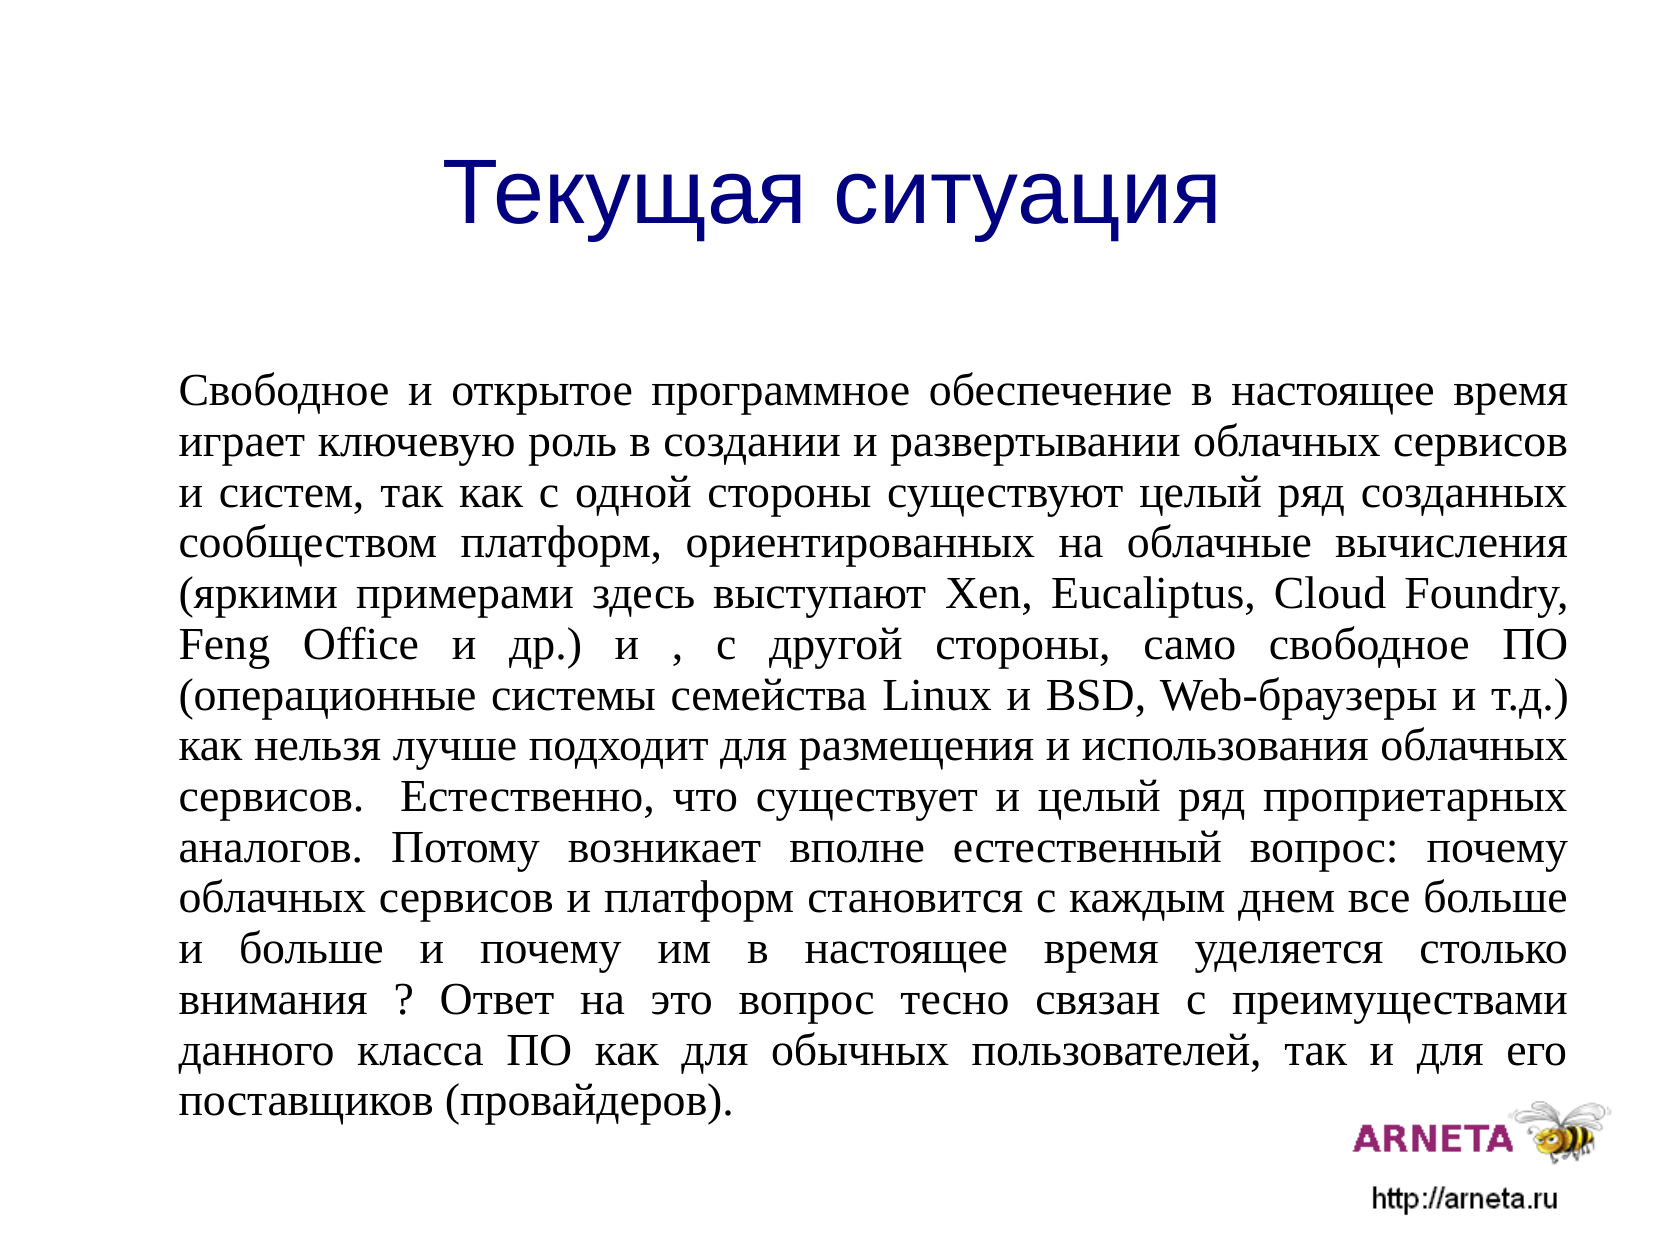

# Текущая ситуация
Свободное и открытое программное обеспечение в настоящее время играет ключевую роль в создании и развертывании облачных сервисов и систем, так как с одной стороны существуют целый ряд созданных сообществом платформ, ориентированных на облачные вычисления (яркими примерами здесь выступают Xen, Eucaliptus, Cloud Foundry, Feng Office и др.) и , с другой стороны, само свободное ПО (операционные системы семейства Linux и BSD, Web-браузеры и т.д.) как нельзя лучше подходит для размещения и использования облачных сервисов. Естественно, что существует и целый ряд проприетарных аналогов. Потому возникает вполне естественный вопрос: почему облачных сервисов и платформ становится с каждым днем все больше и больше и почему им в настоящее время уделяется столько внимания ? Ответ на это вопрос тесно связан с преимуществами данного класса ПО как для обычных пользователей, так и для его поставщиков (провайдеров).